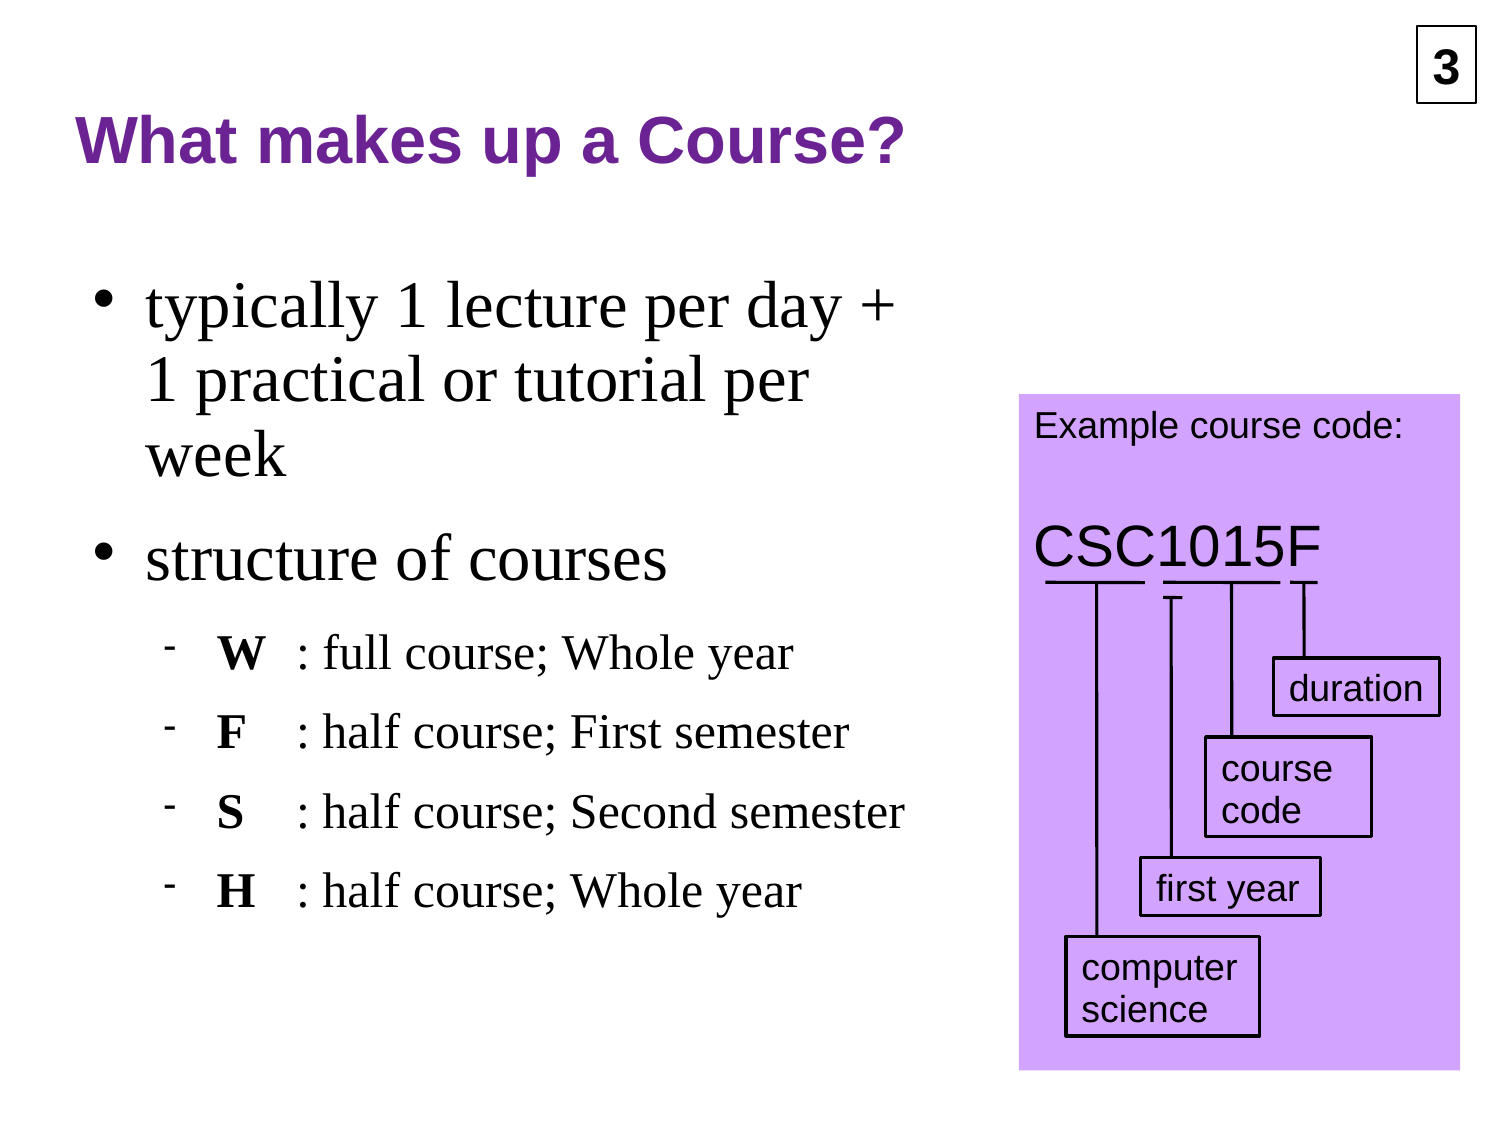

3
# What makes up a Course?
typically 1 lecture per day + 1 practical or tutorial per week
structure of courses
W 	: full course; Whole year
F 	: half course; First semester
S 	: half course; Second semester
H 	: half course; Whole year
Example course code:
CSC1015F
duration
course code
first year
computer science